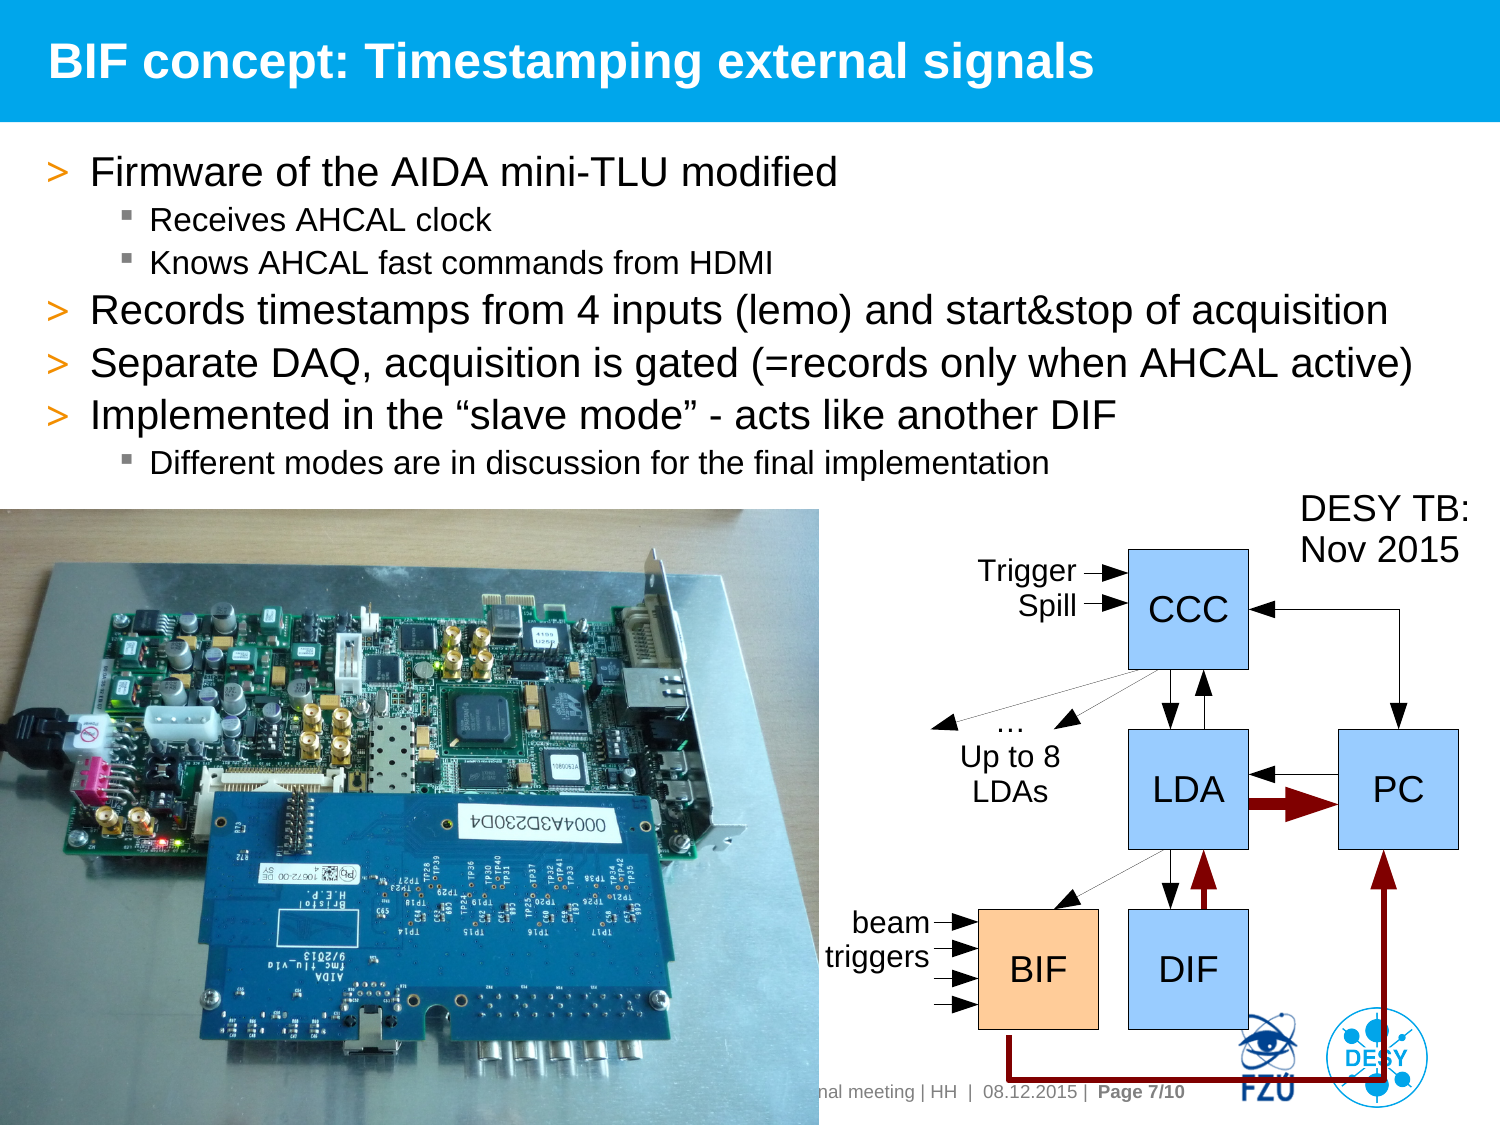

# BIF concept: Timestamping external signals
Firmware of the AIDA mini-TLU modified
Receives AHCAL clock
Knows AHCAL fast commands from HDMI
Records timestamps from 4 inputs (lemo) and start&stop of acquisition
Separate DAQ, acquisition is gated (=records only when AHCAL active)
Implemented in the “slave mode” - acts like another DIF
Different modes are in discussion for the final implementation
DESY TB:
Nov 2015
Trigger
Spill
CCC
…
Up to 8
LDAs
LDA
PC
beam
triggers
BIF
DIF